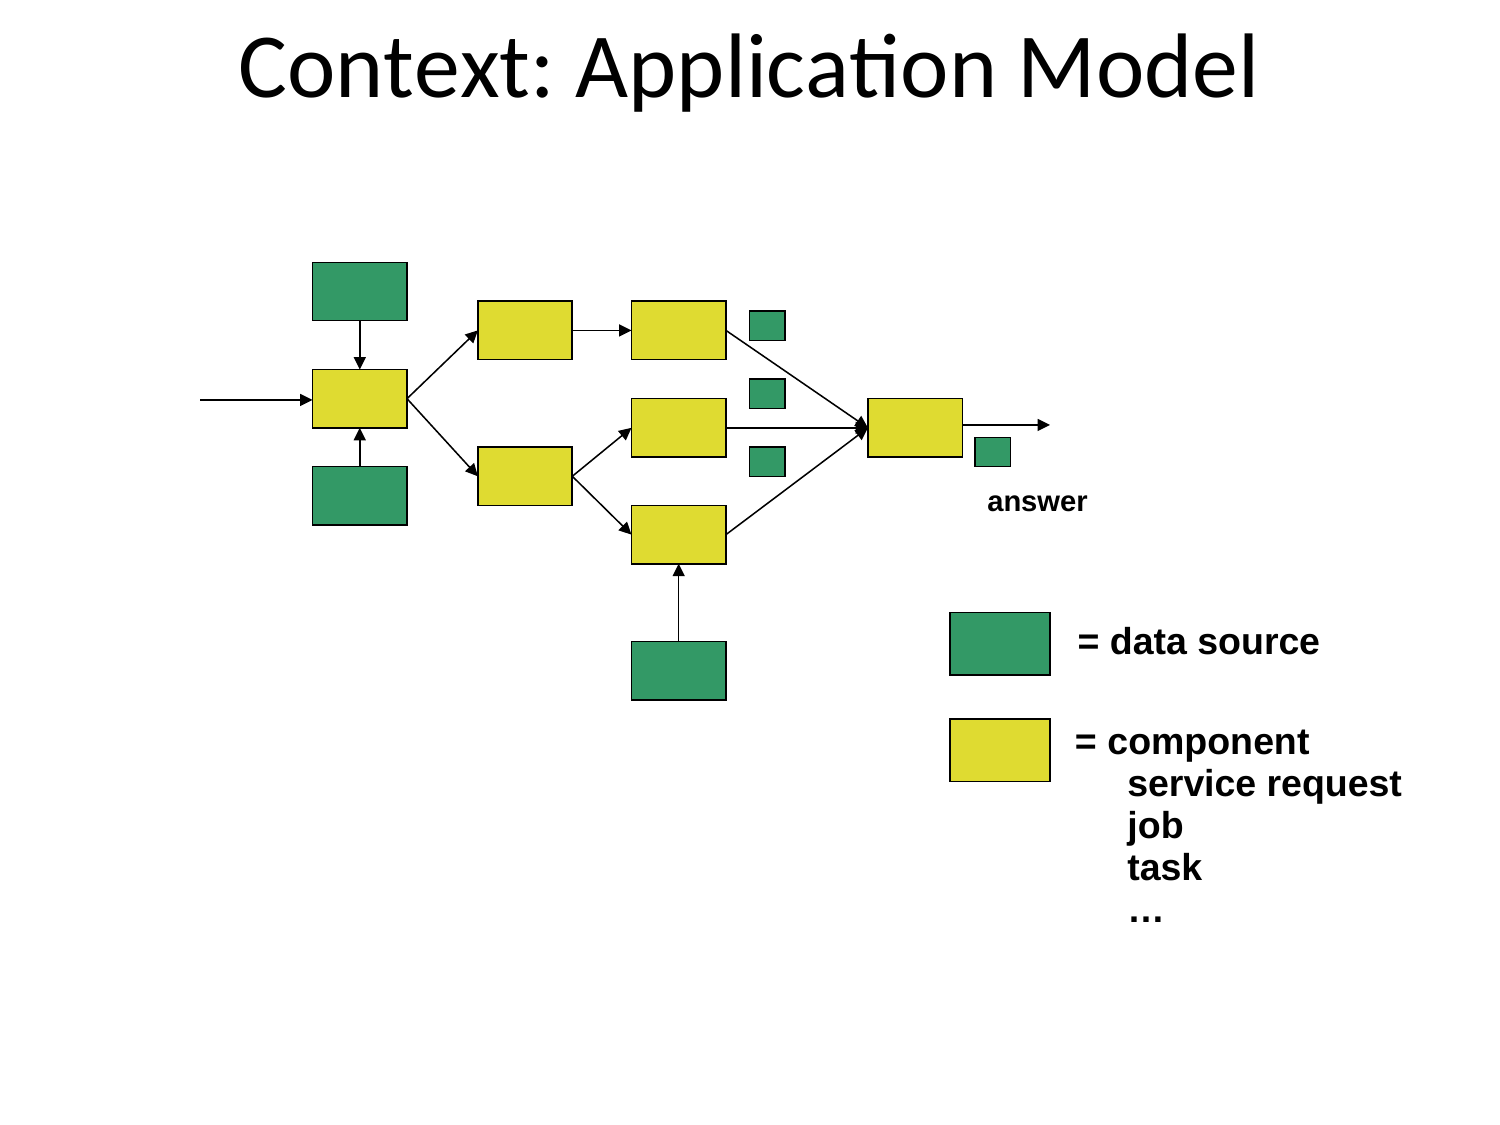

# Context: Application Model
answer
= data source
= component
 service request
 job
 task
 …